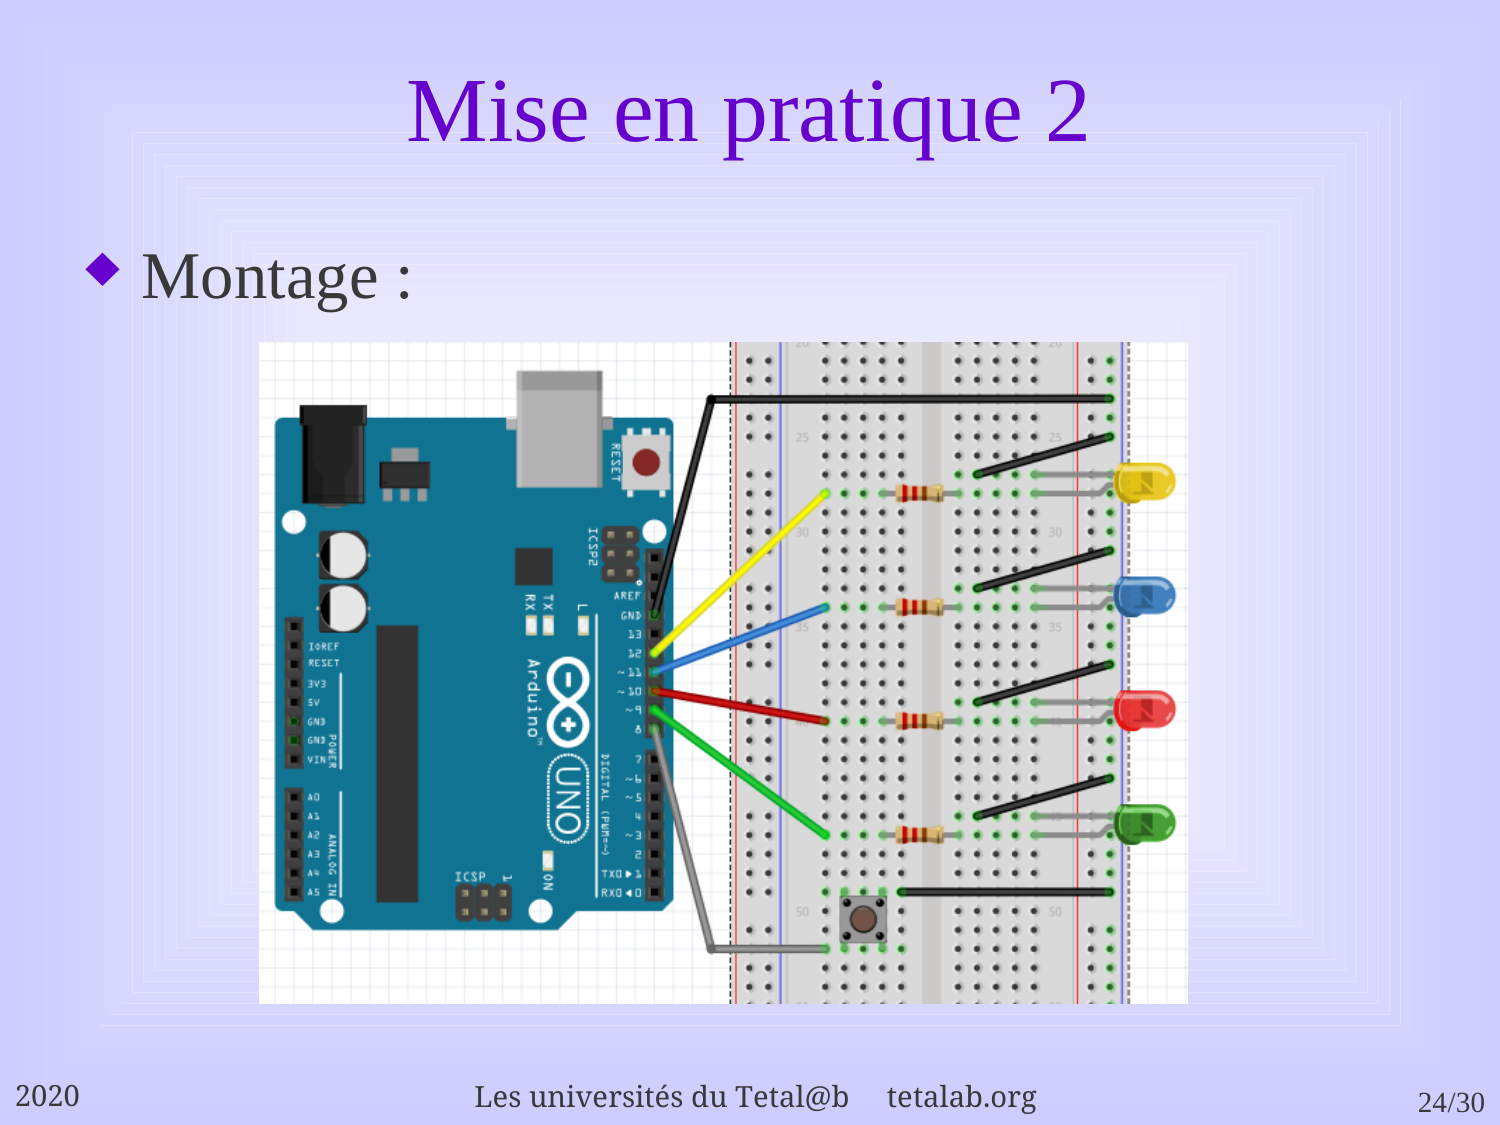

# Mise en pratique 2
Montage :
2020
Les universités du Tetal@b tetalab.org
24